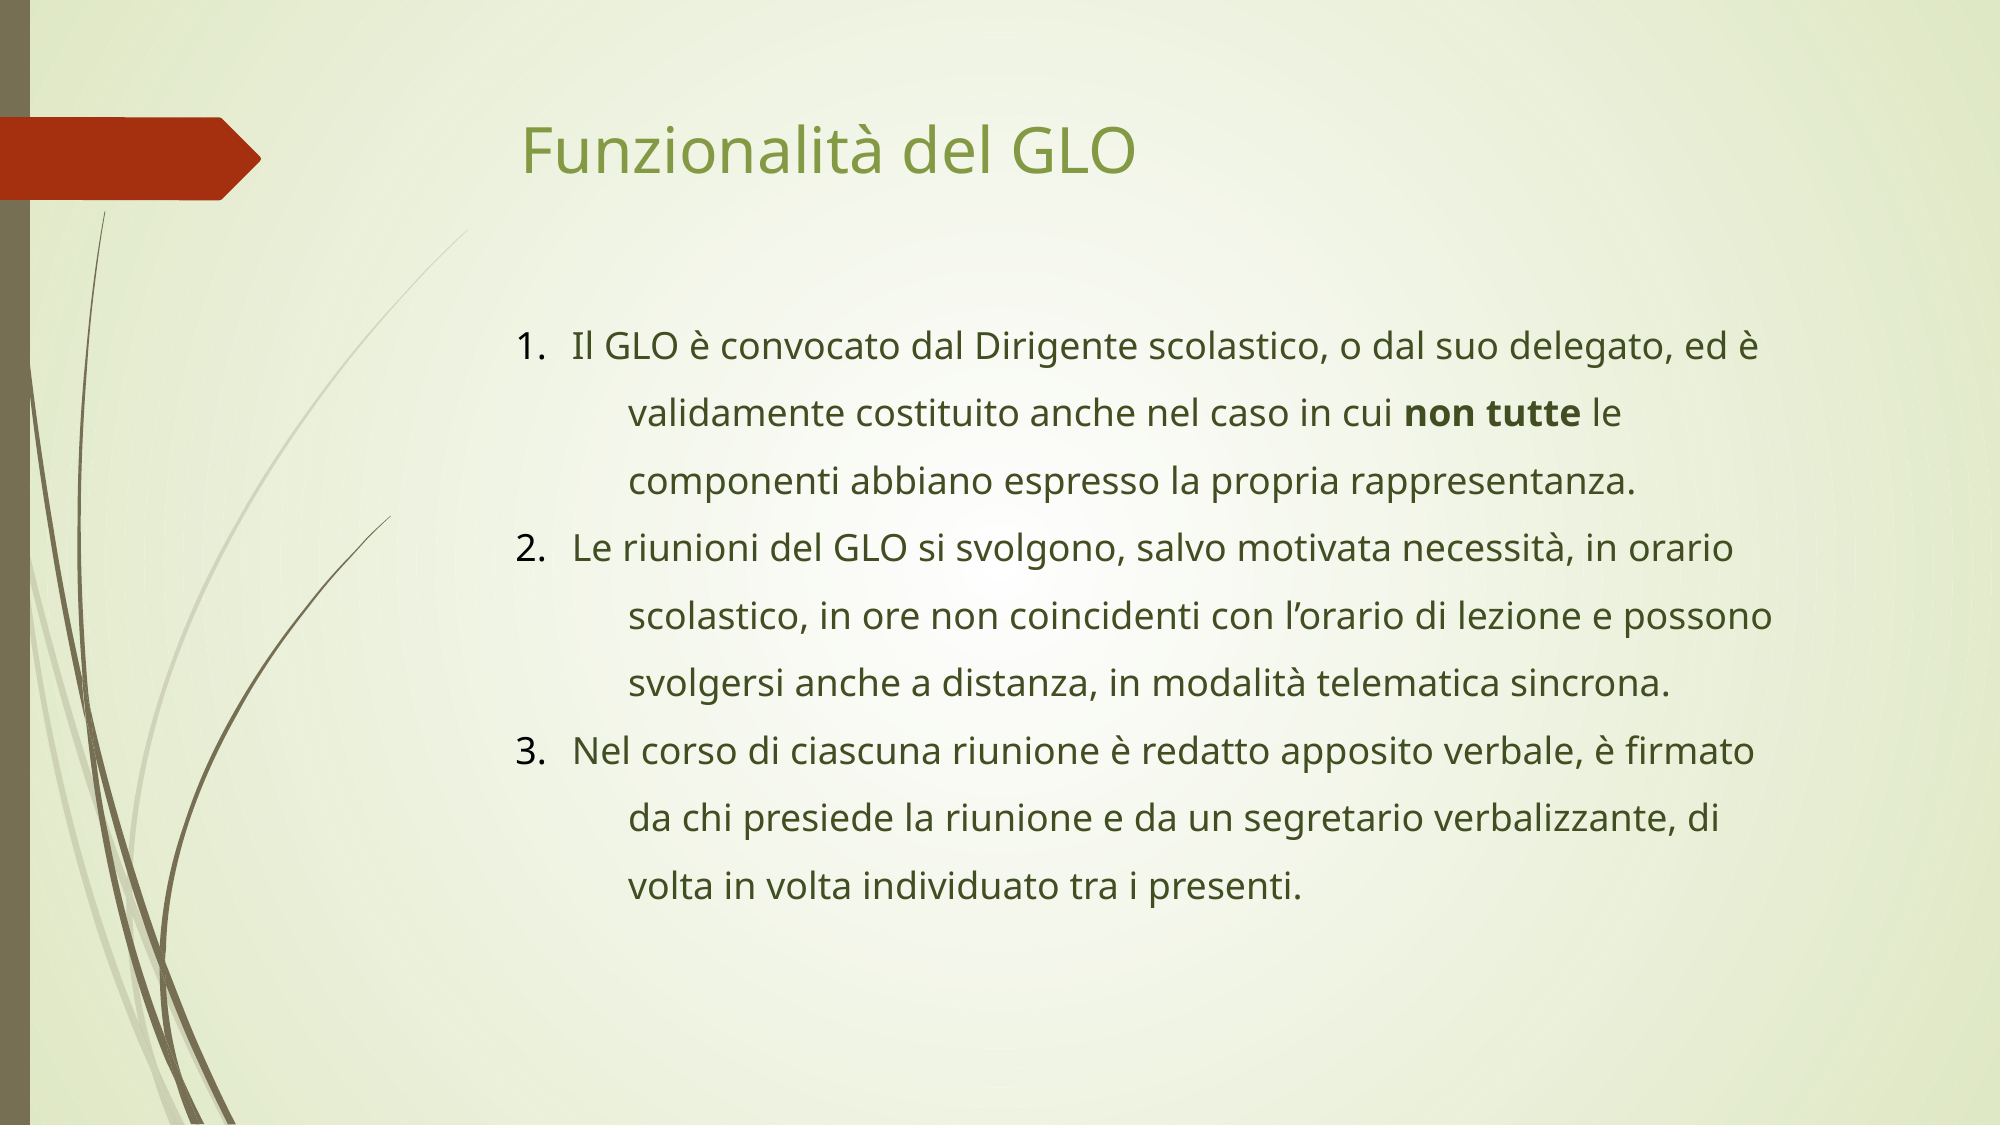

# Funzionalità del GLO
Il GLO è convocato dal Dirigente scolastico, o dal suo delegato, ed è validamente costituito anche nel caso in cui non tutte le componenti abbiano espresso la propria rappresentanza.
Le riunioni del GLO si svolgono, salvo motivata necessità, in orario scolastico, in ore non coincidenti con l’orario di lezione e possono svolgersi anche a distanza, in modalità telematica sincrona.
Nel corso di ciascuna riunione è redatto apposito verbale, è firmato da chi presiede la riunione e da un segretario verbalizzante, di volta in volta individuato tra i presenti.